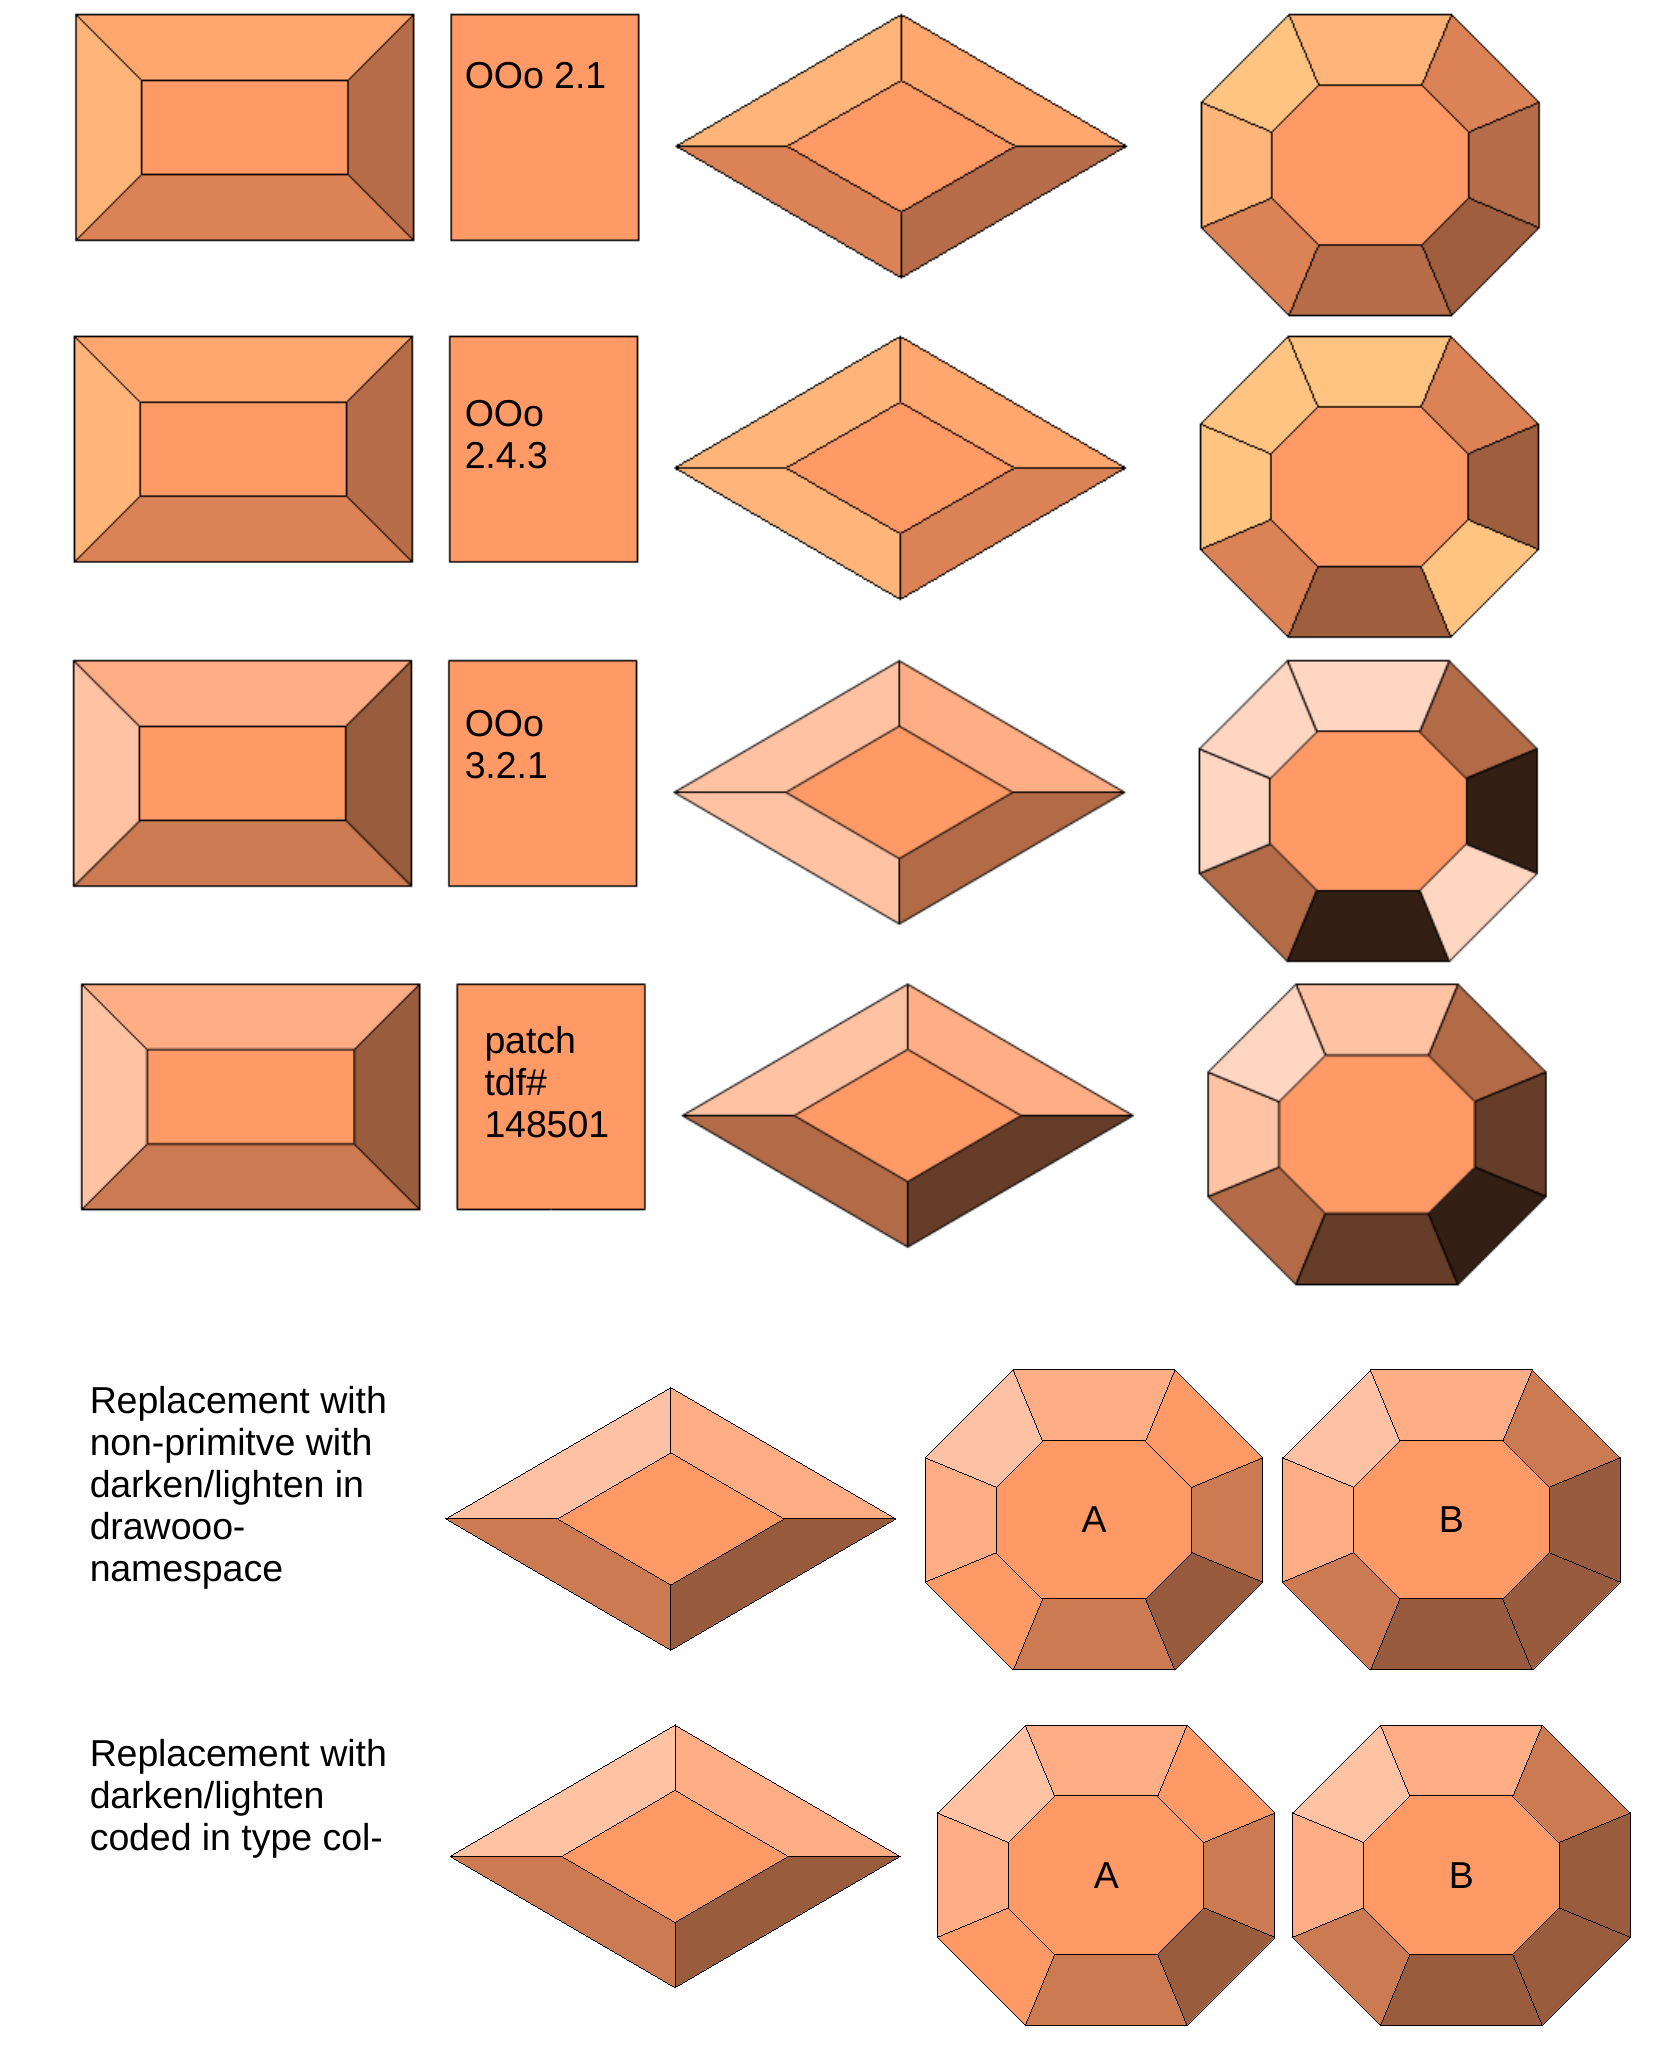

OOo 2.1
OOo 2.4.3
OOo 3.2.1
patch tdf#
148501
A
B
Replacement with non-primitve with darken/lighten in drawooo-namespace
Replacement with darken/lighten coded in type col-
A
B